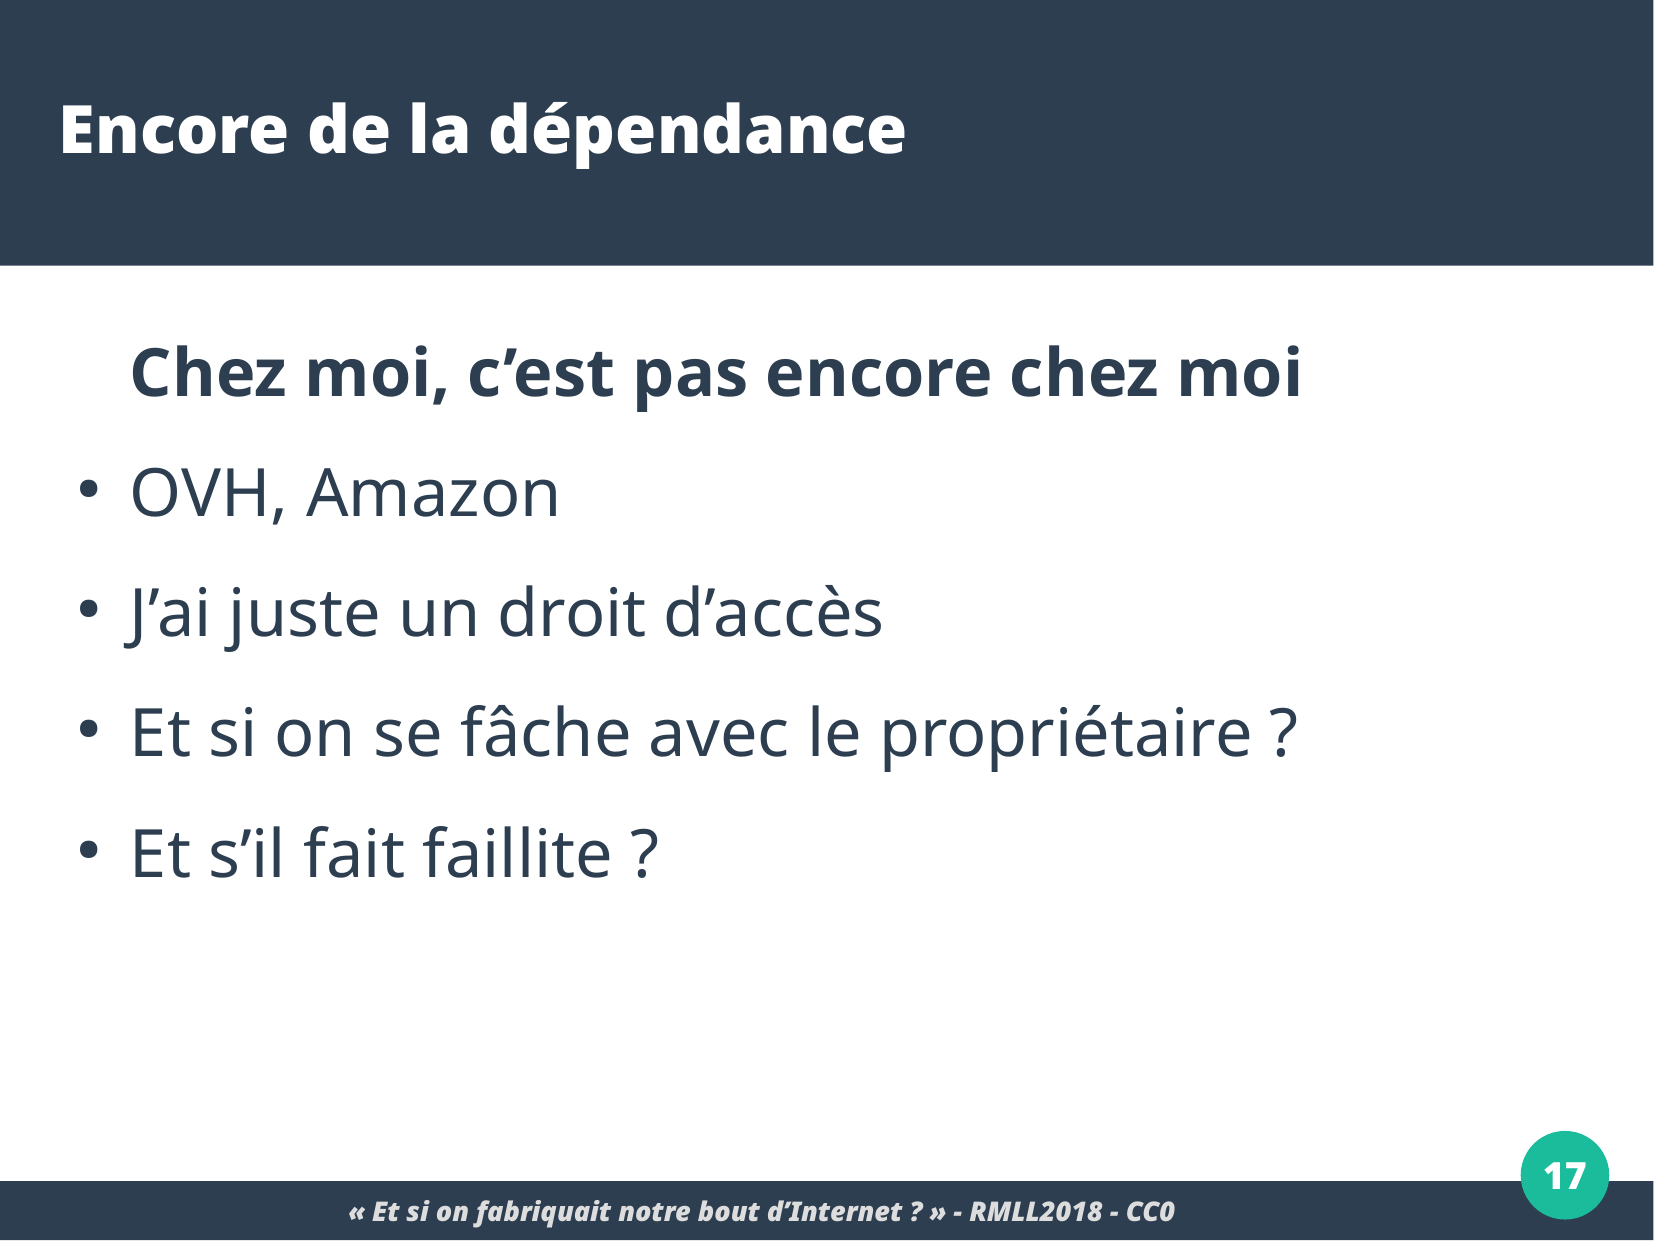

# Encore de la dépendance
Chez moi, c’est pas encore chez moi
OVH, Amazon
J’ai juste un droit d’accès
Et si on se fâche avec le propriétaire ?
Et s’il fait faillite ?
17
« Et si on fabriquait notre bout d’Internet ? » - RMLL2018 - CC0